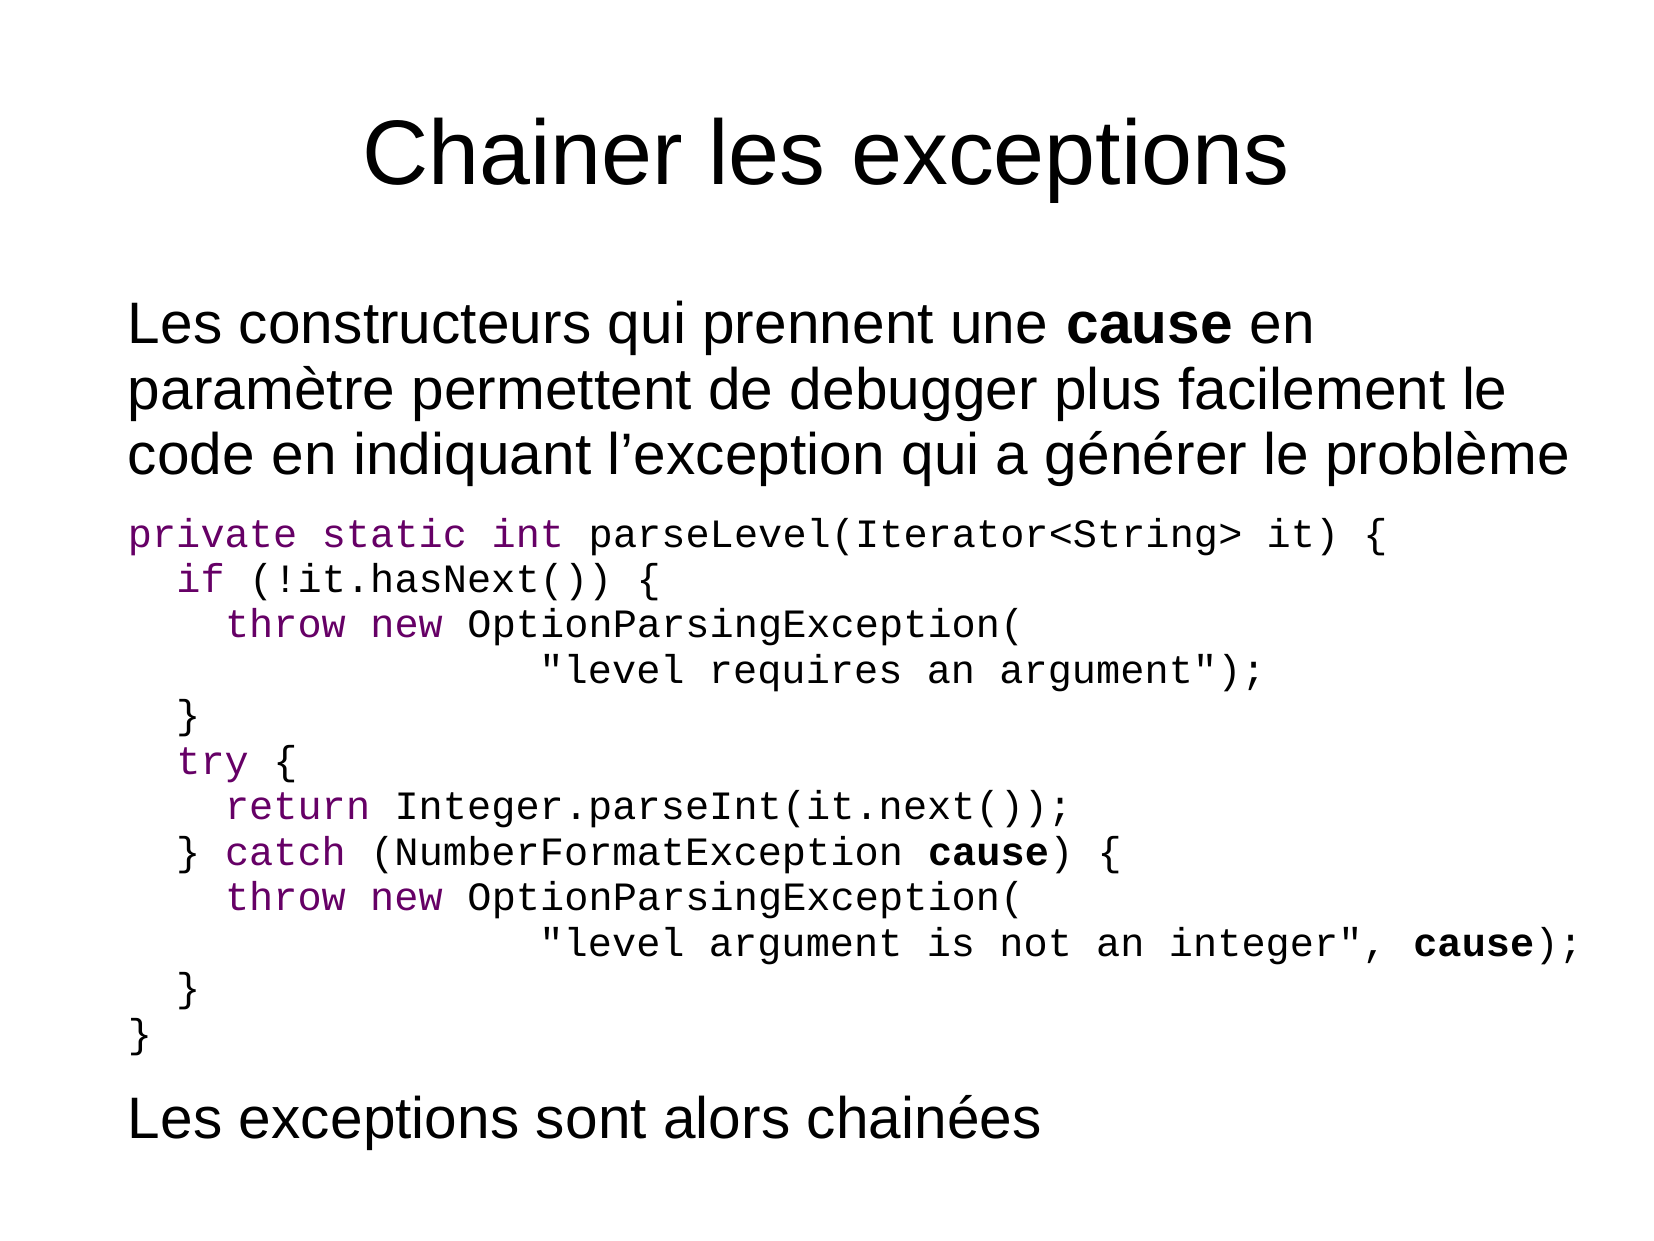

# Chainer les exceptions
Les constructeurs qui prennent une cause en paramètre permettent de debugger plus facilement le code en indiquant l’exception qui a générer le problème
private static int parseLevel(Iterator<String> it) {
 if (!it.hasNext()) {
 throw new OptionParsingException(
 "level requires an argument");
 }
 try {
 return Integer.parseInt(it.next());
 } catch (NumberFormatException cause) {
 throw new OptionParsingException(
 "level argument is not an integer", cause);
 }
}
Les exceptions sont alors chainées